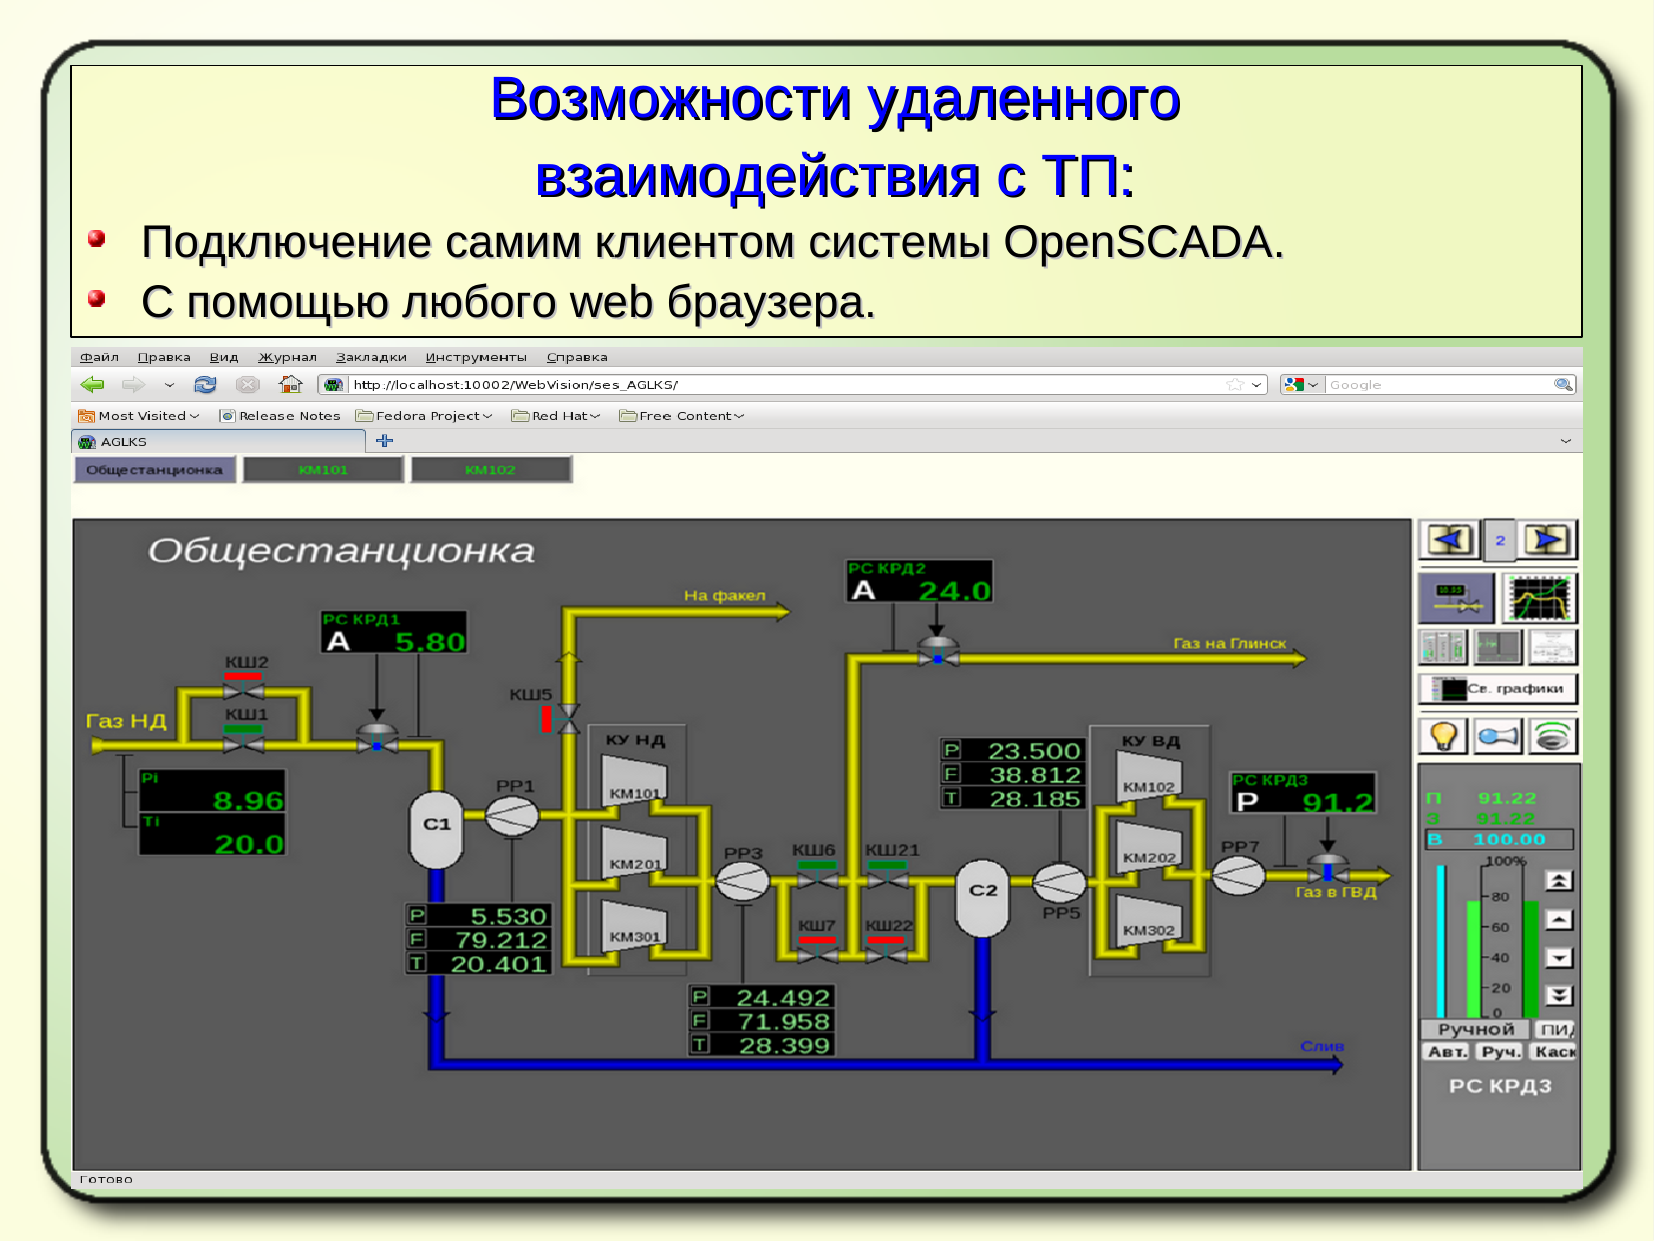

Возможности удаленного
взаимодействия с ТП:
Подключение самим клиентом системы OpenSCADA.
С помощью любого web браузера.